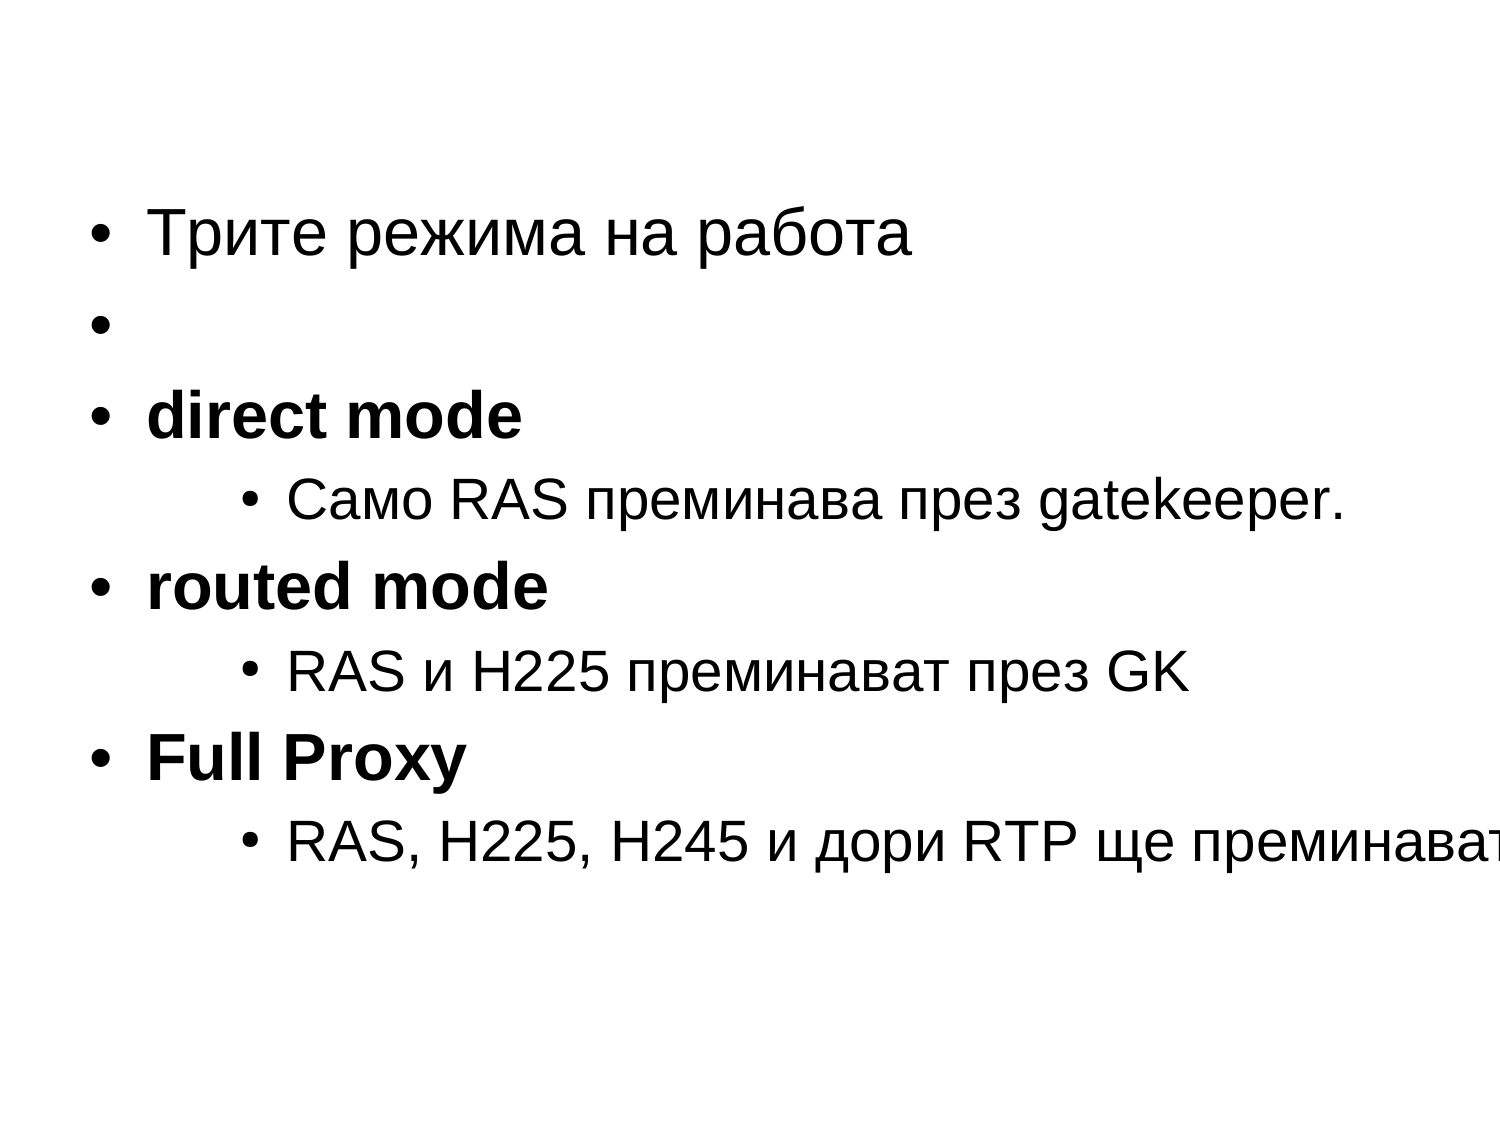

Трите режима на работа
direct mode
Само RAS преминава през gatekeeper.
routed mode
RAS и H225 преминават през GK
Full Proxy
RAS, H225, H245 и дори RTP ще преминават през GK.